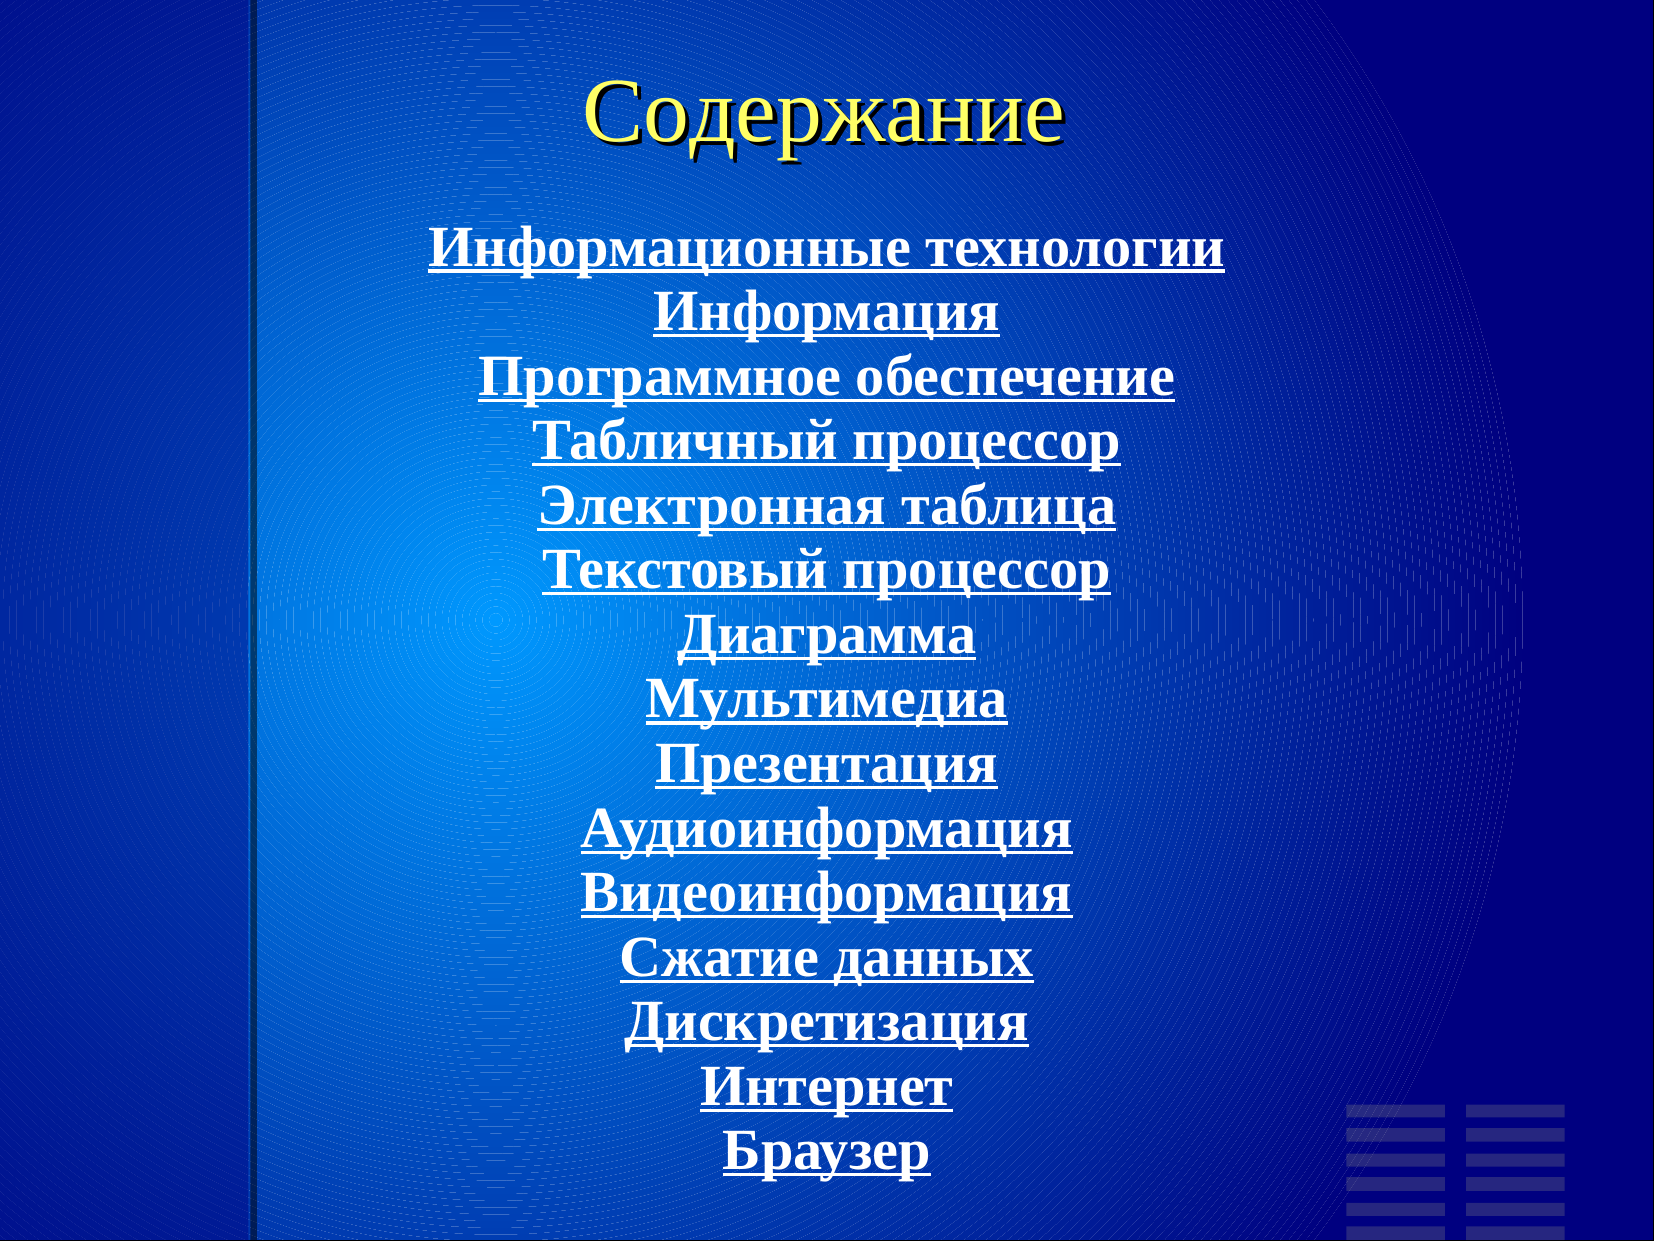

# Содержание
Информационные технологии
Информация
Программное обеспечение
Табличный процессор
Электронная таблица
Текстовый процессор
Диаграмма
Мультимедиа
Презентация
Аудиоинформация
Видеоинформация
Сжатие данных
Дискретизация
Интернет
Браузер